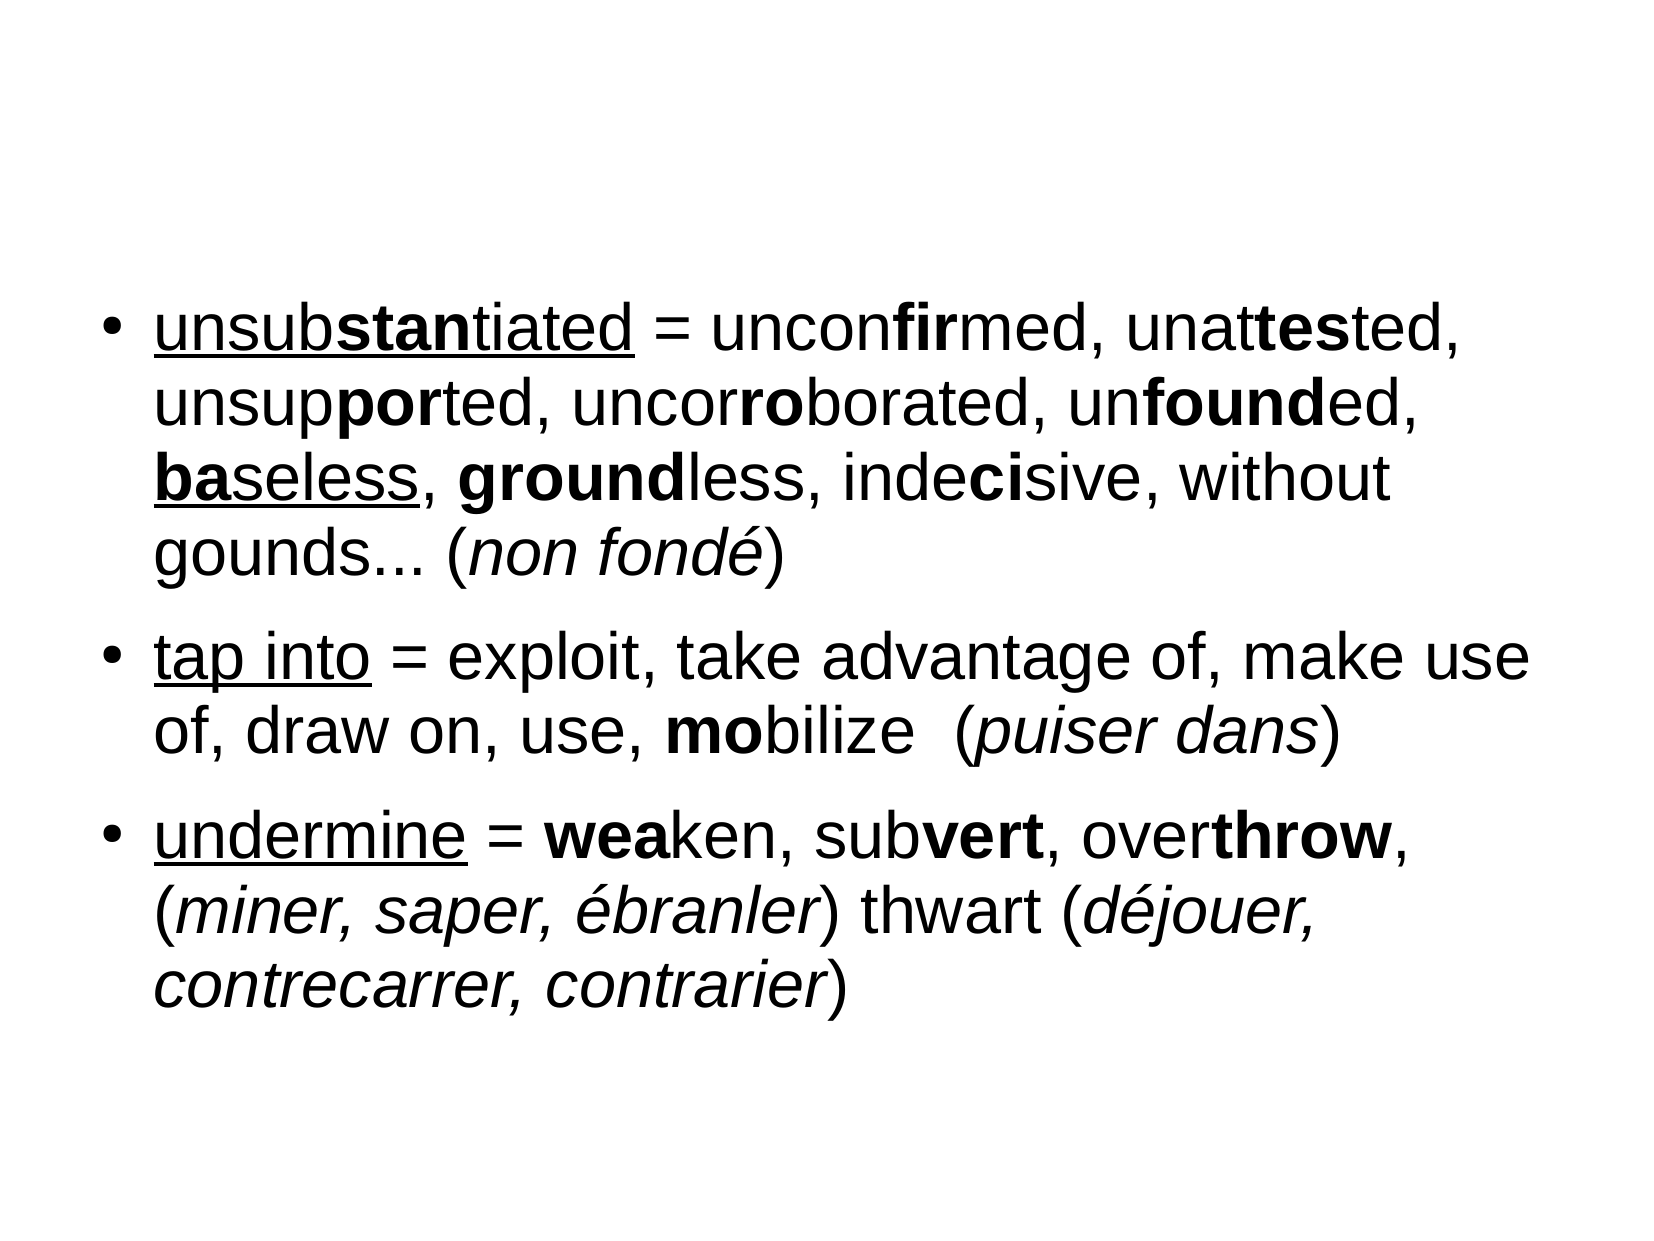

#
unsubstantiated = unconfirmed, unattested, unsupported, uncorroborated, unfounded, baseless, groundless, indecisive, without gounds... (non fondé)
tap into = exploit, take advantage of, make use of, draw on, use, mobilize (puiser dans)
undermine = weaken, subvert, overthrow, (miner, saper, ébranler) thwart (déjouer, contrecarrer, contrarier)